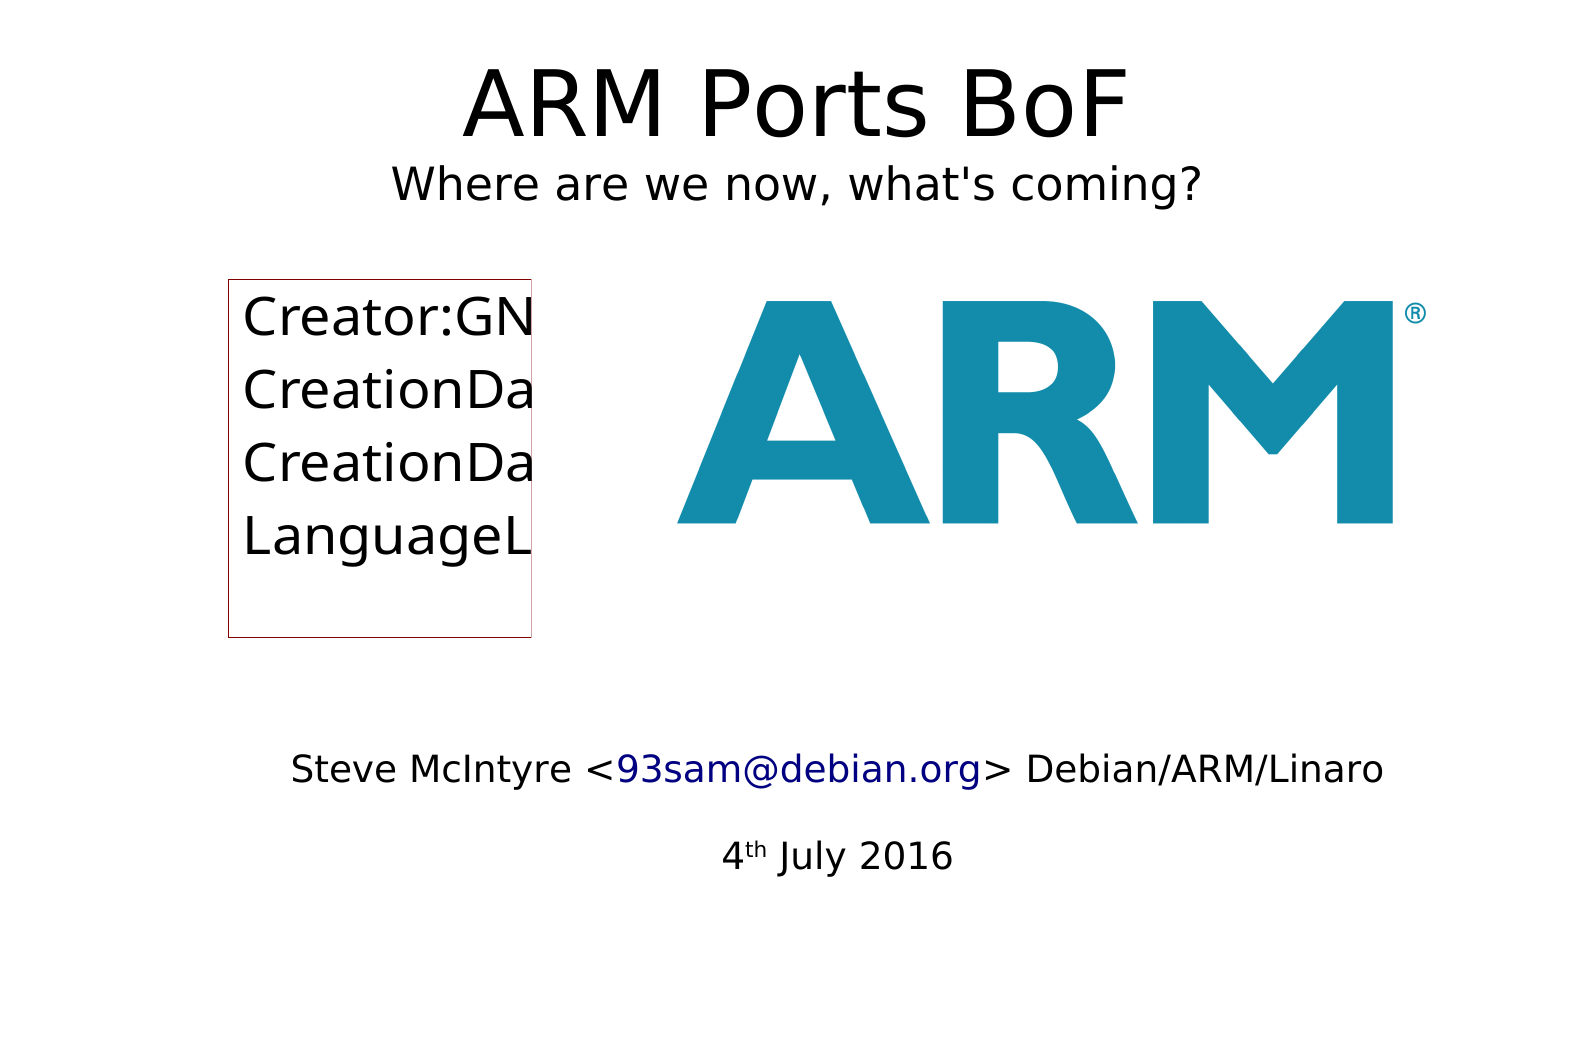

# ARM Ports BoF Where are we now, what's coming?
Steve McIntyre <93sam@debian.org> Debian/ARM/Linaro
4th July 2016
1